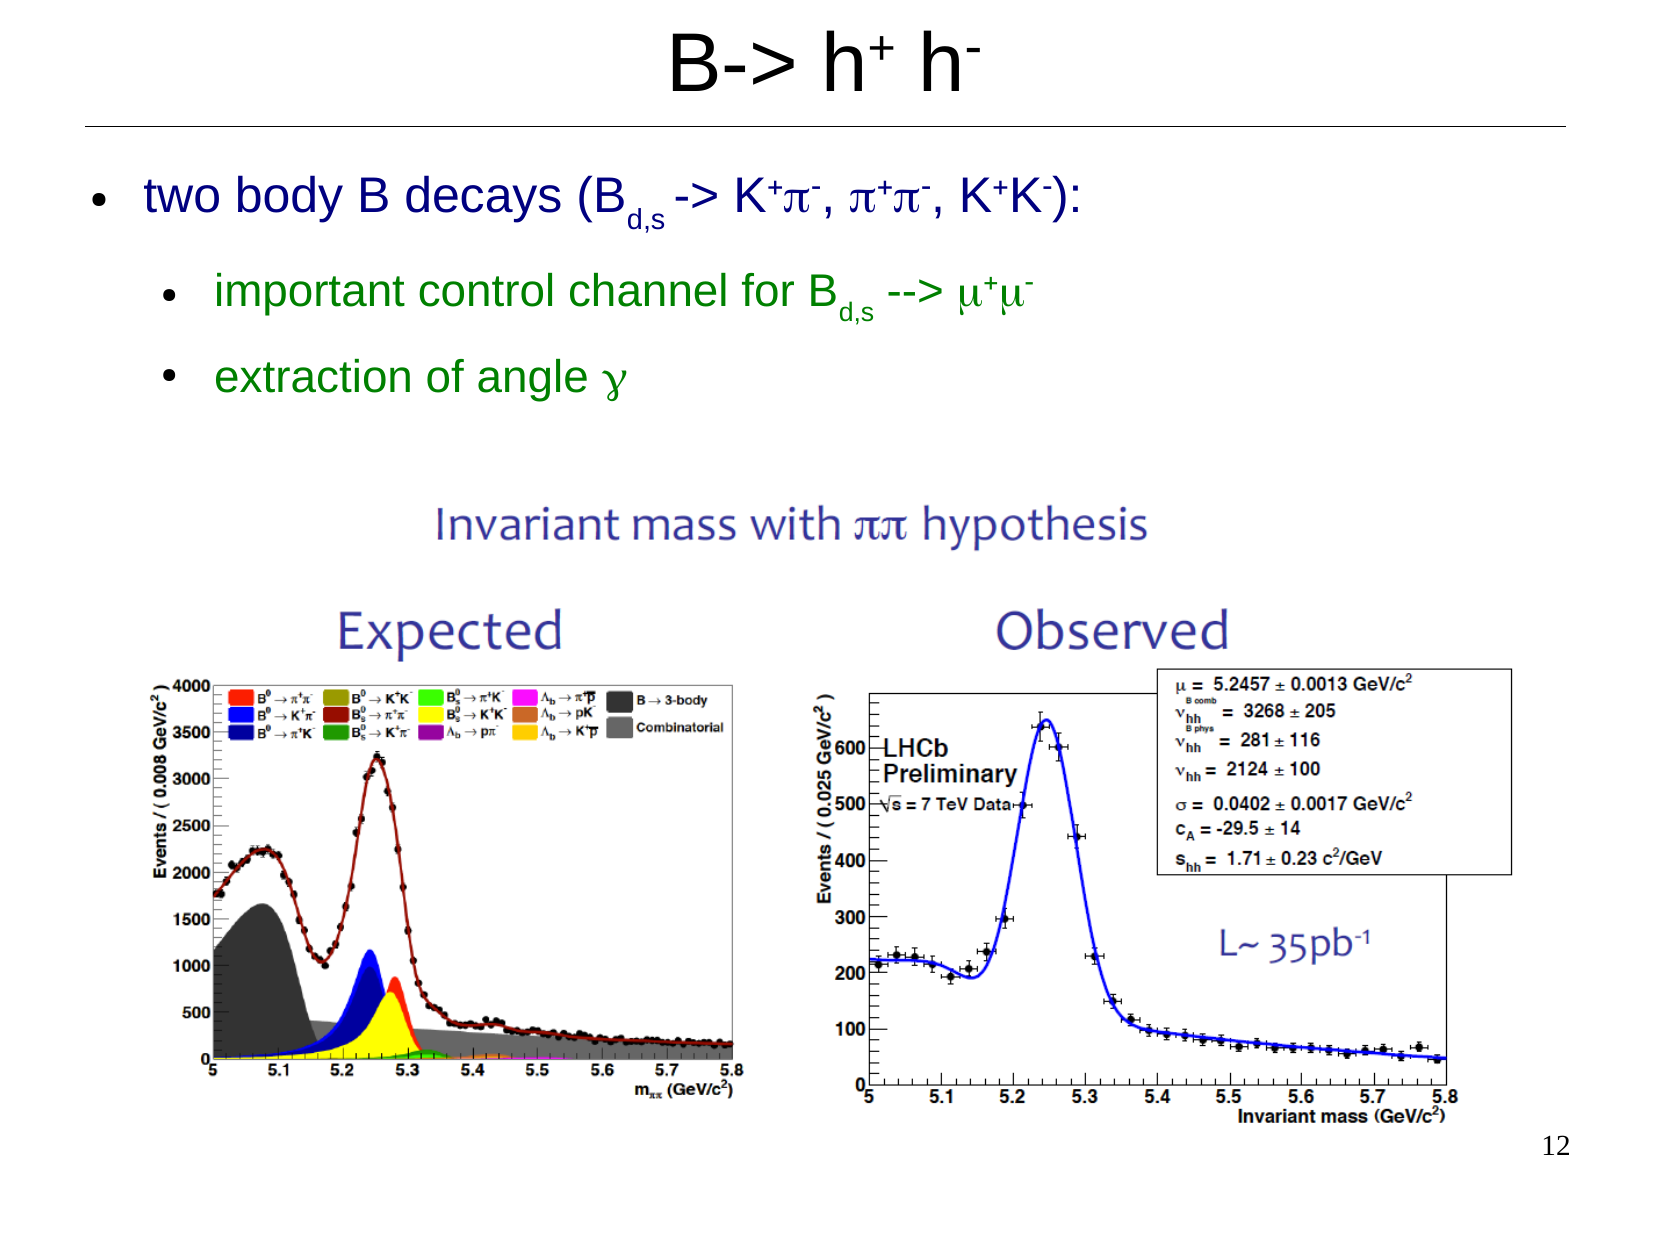

# B-> h+ h-
two body B decays (Bd,s -> K+p-, p+p-, K+K-):
important control channel for Bd,s --> m+m-
extraction of angle g
12